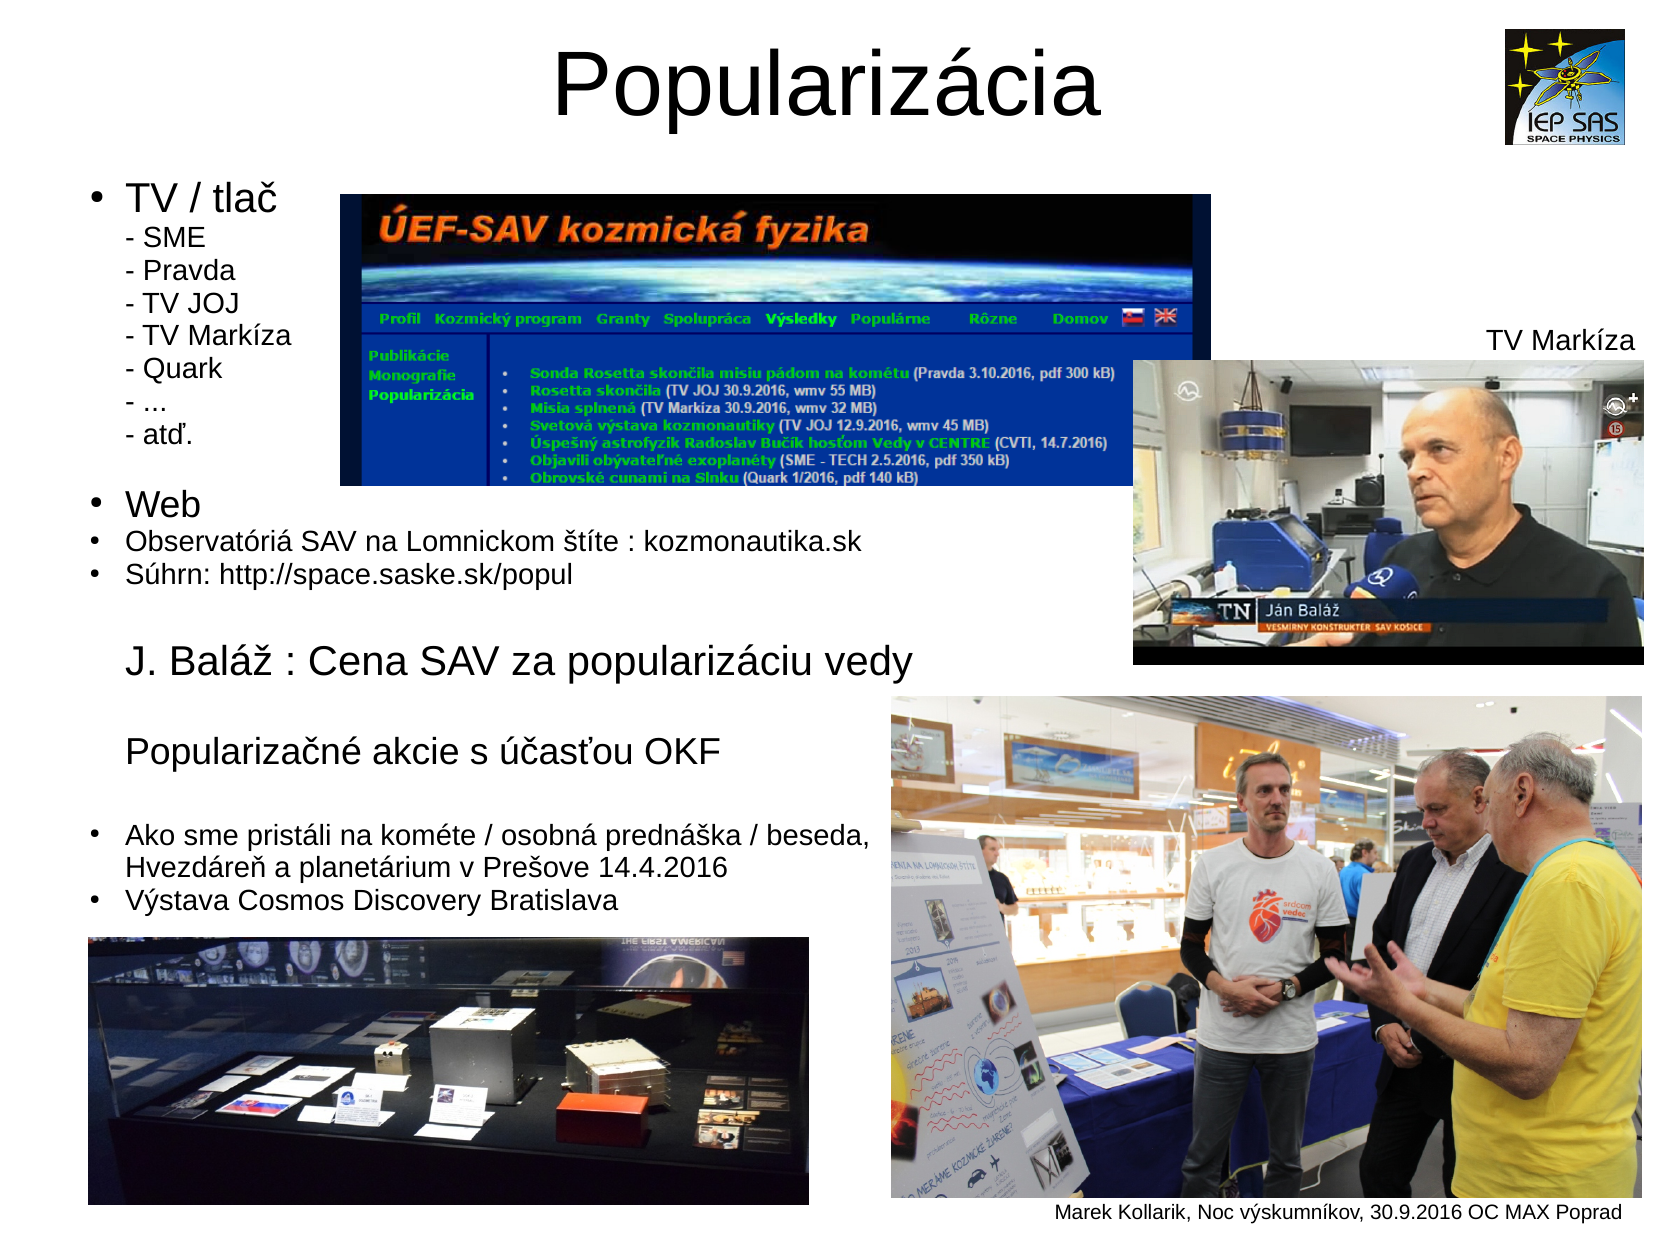

# Popularizácia
TV / tlač
- SME
- Pravda
- TV JOJ
- TV Markíza
- Quark
- ...
- atď.
Web
Observatóriá SAV na Lomnickom štíte : kozmonautika.sk
Súhrn: http://space.saske.sk/popul
J. Baláž : Cena SAV za popularizáciu vedy
Popularizačné akcie s účasťou OKF
Ako sme pristáli na kométe / osobná prednáška / beseda,	Hvezdáreň a planetárium v Prešove 14.4.2016
Výstava Cosmos Discovery Bratislava
TV Markíza
Marek Kollarik, Noc výskumníkov, 30.9.2016 OC MAX Poprad